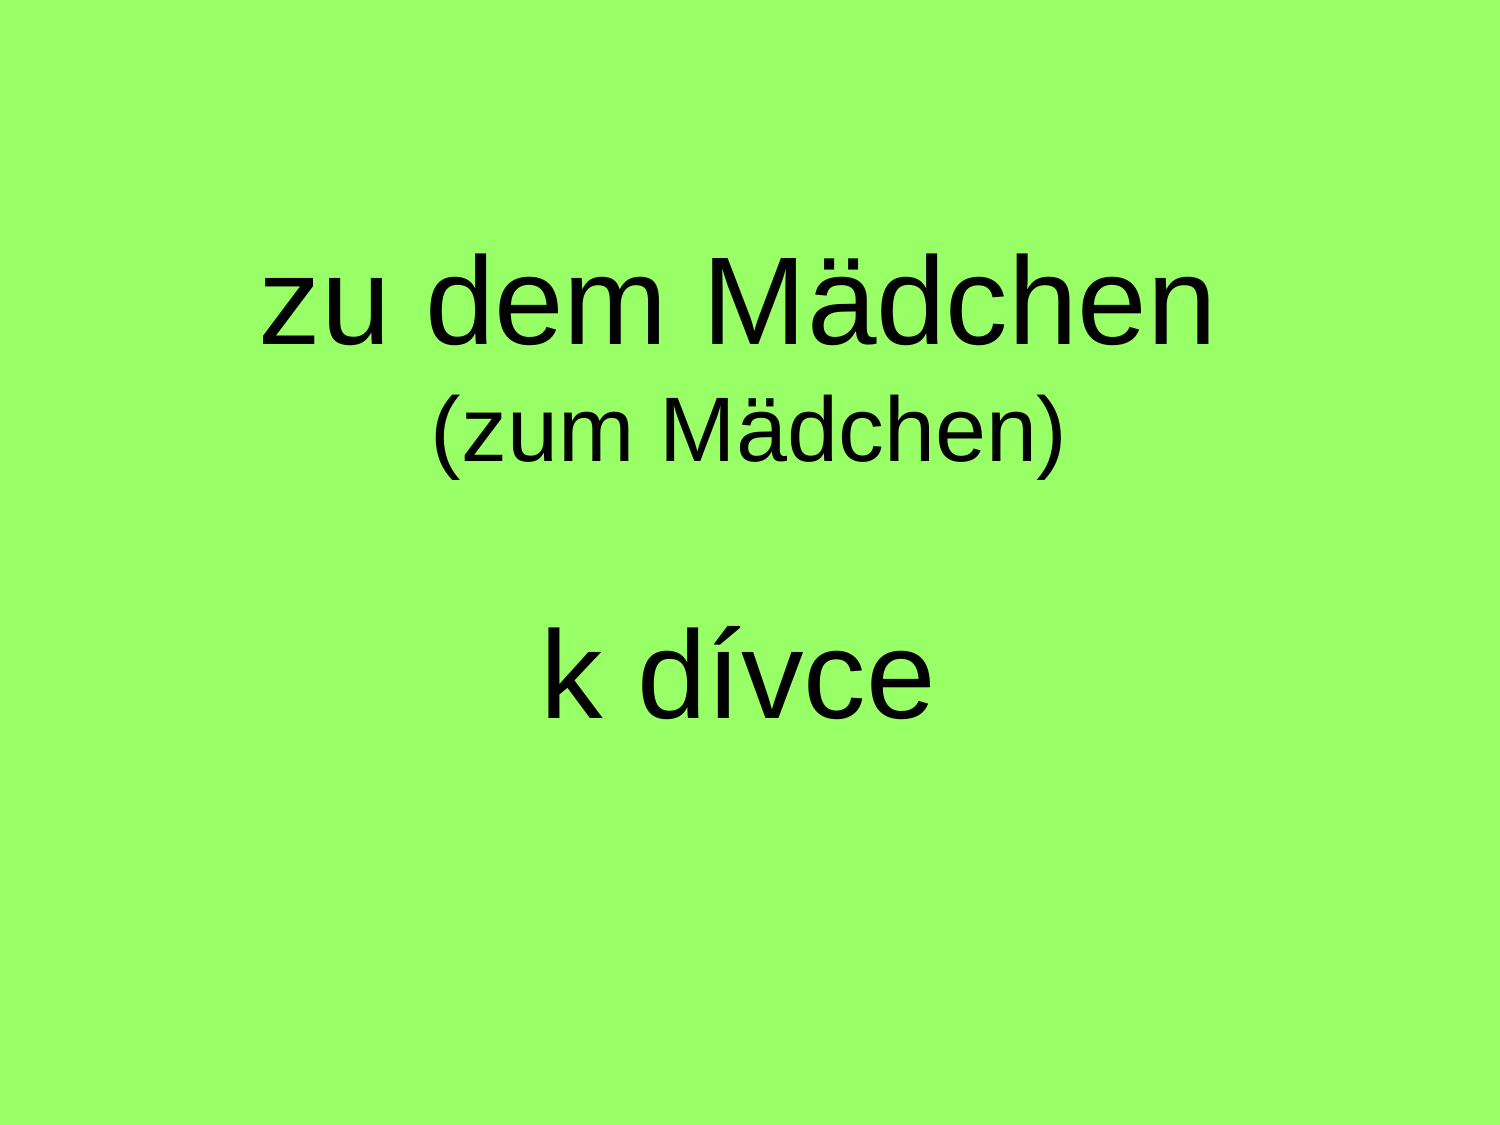

# zu dem Mädchen (zum Mädchen)
k dívce